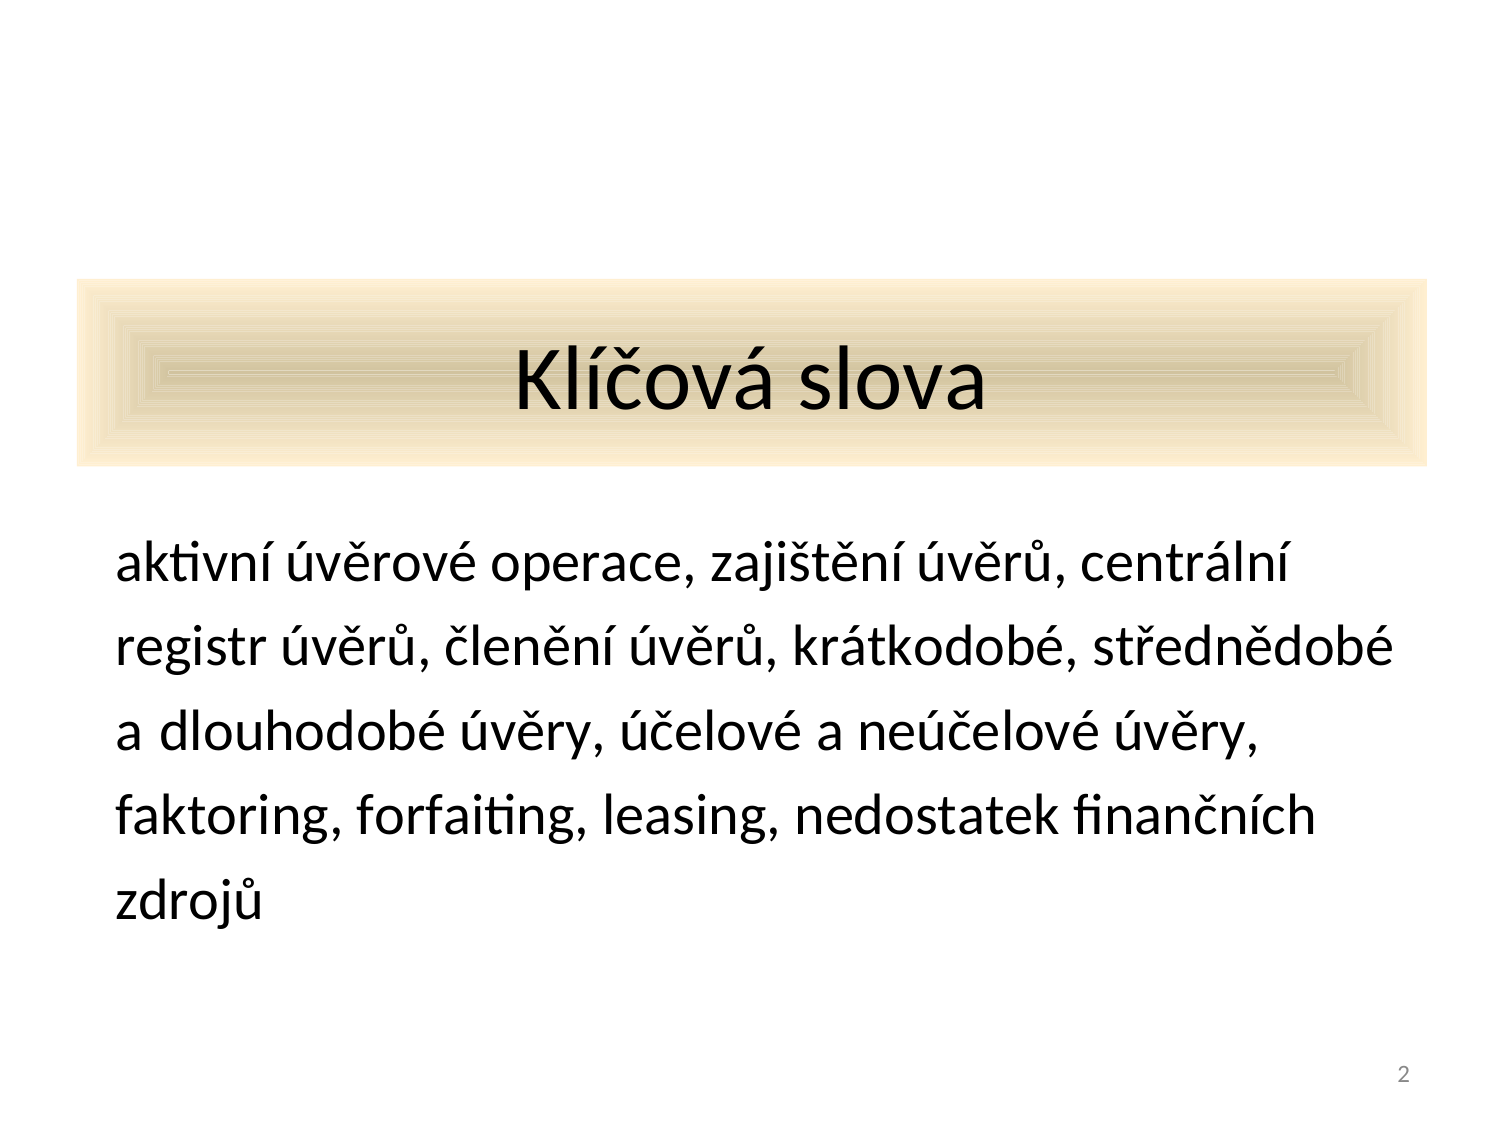

# Klíčová slova
aktivní úvěrové operace, zajištění úvěrů, centrální
registr úvěrů, členění úvěrů, krátkodobé, střednědobé
a dlouhodobé úvěry, účelové a neúčelové úvěry,
faktoring, forfaiting, leasing, nedostatek finančních
zdrojů